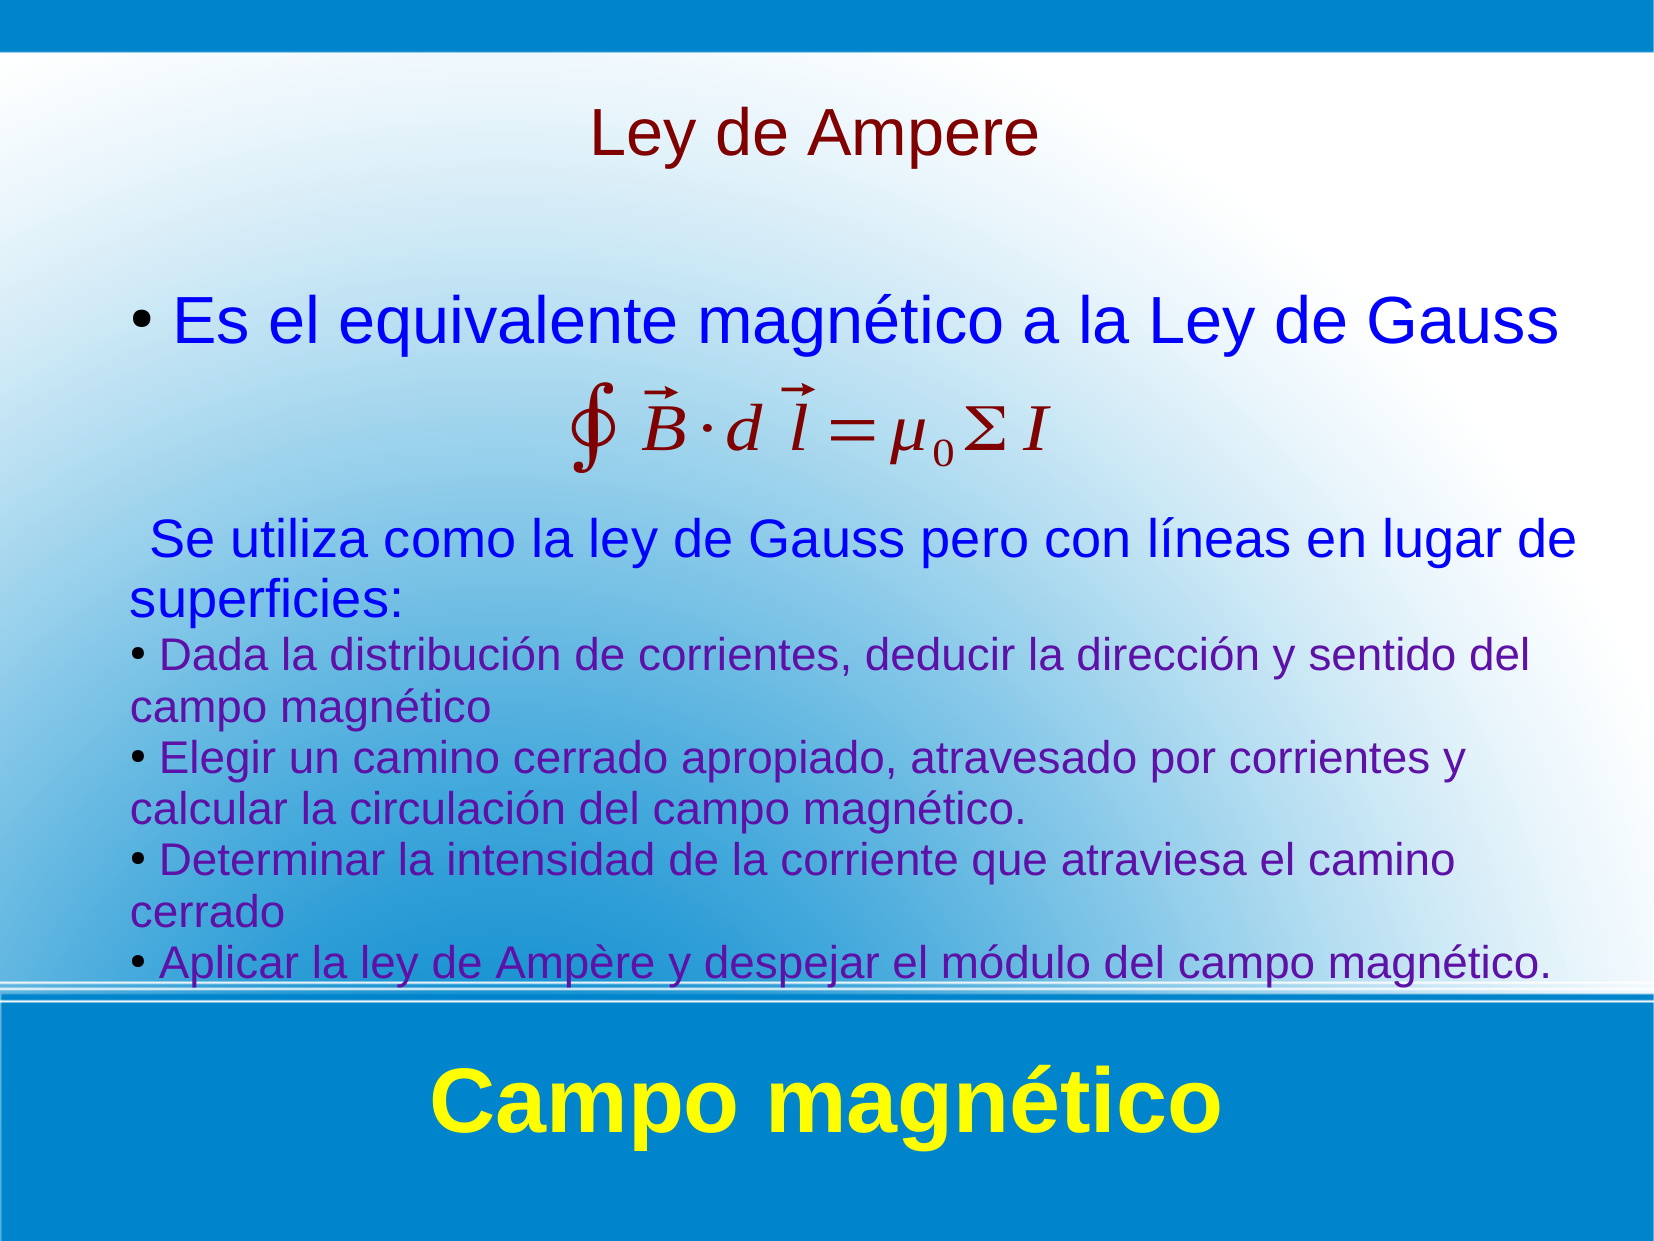

Ley de Ampere
 Es el equivalente magnético a la Ley de Gauss
Se utiliza como la ley de Gauss pero con líneas en lugar de superficies:
 Dada la distribución de corrientes, deducir la dirección y sentido del campo magnético
 Elegir un camino cerrado apropiado, atravesado por corrientes y calcular la circulación del campo magnético.
 Determinar la intensidad de la corriente que atraviesa el camino cerrado
 Aplicar la ley de Ampère y despejar el módulo del campo magnético.
# Campo magnético